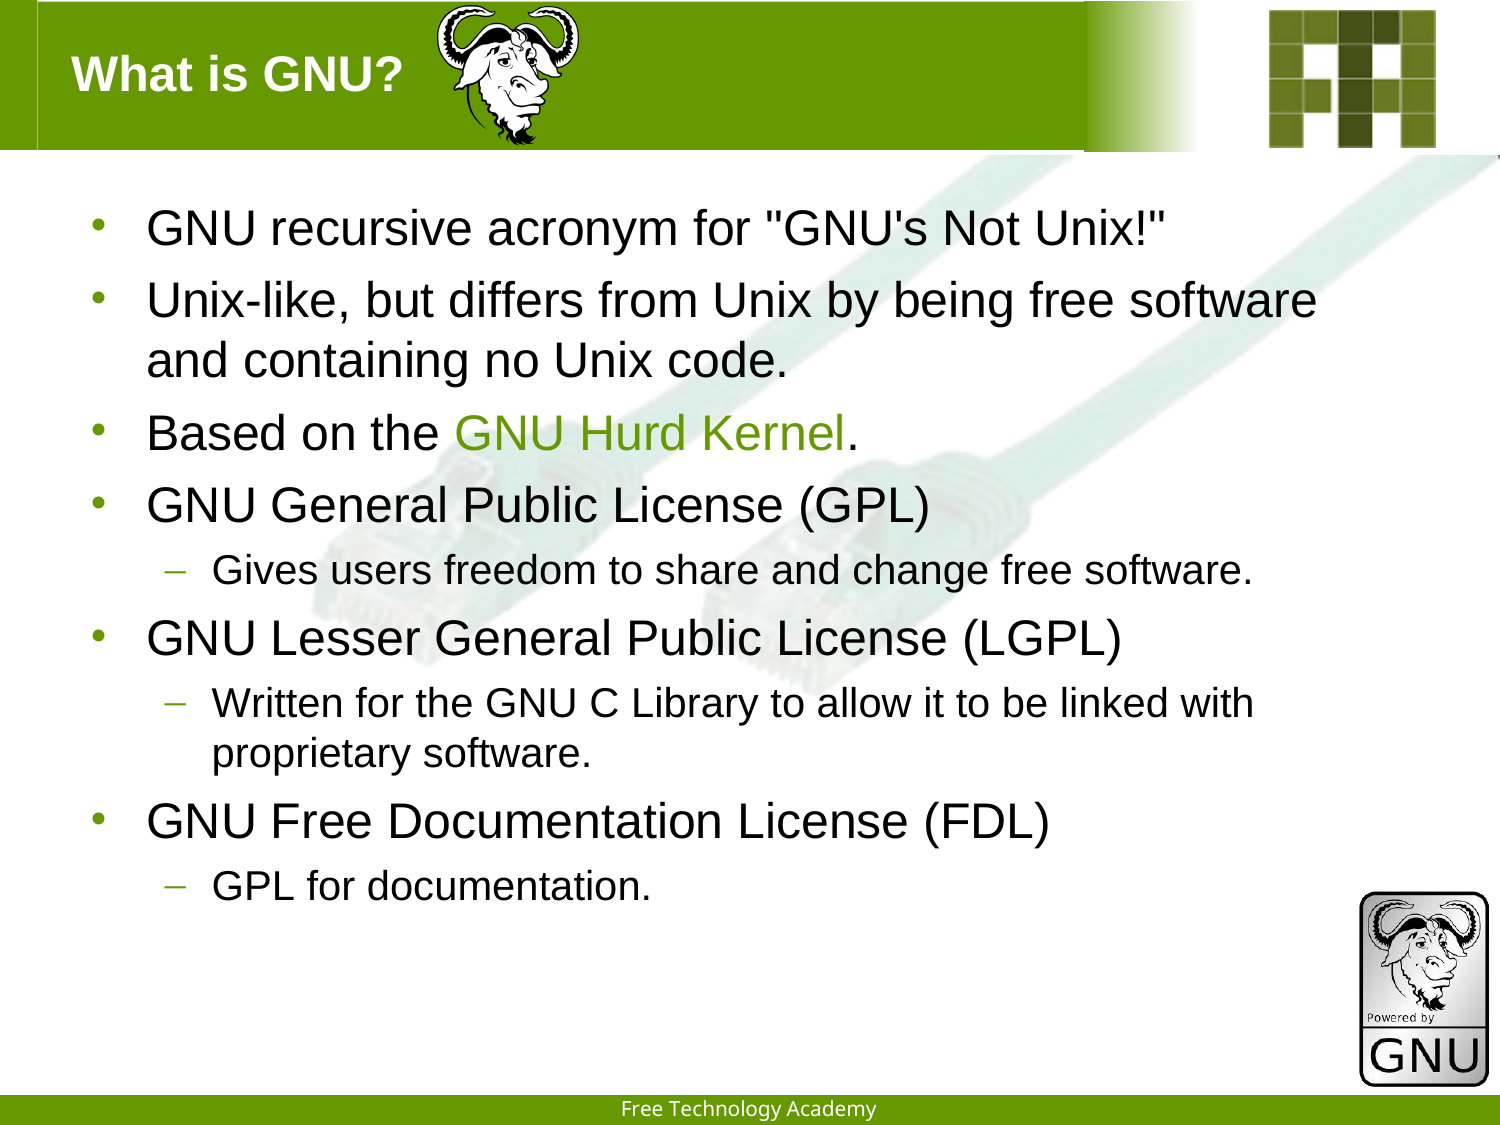

# What is GNU?
GNU recursive acronym for "GNU's Not Unix!"
Unix-like, but differs from Unix by being free software and containing no Unix code.
Based on the GNU Hurd Kernel.
GNU General Public License (GPL)
Gives users freedom to share and change free software.
GNU Lesser General Public License (LGPL)
Written for the GNU C Library to allow it to be linked with proprietary software.
GNU Free Documentation License (FDL)
GPL for documentation.